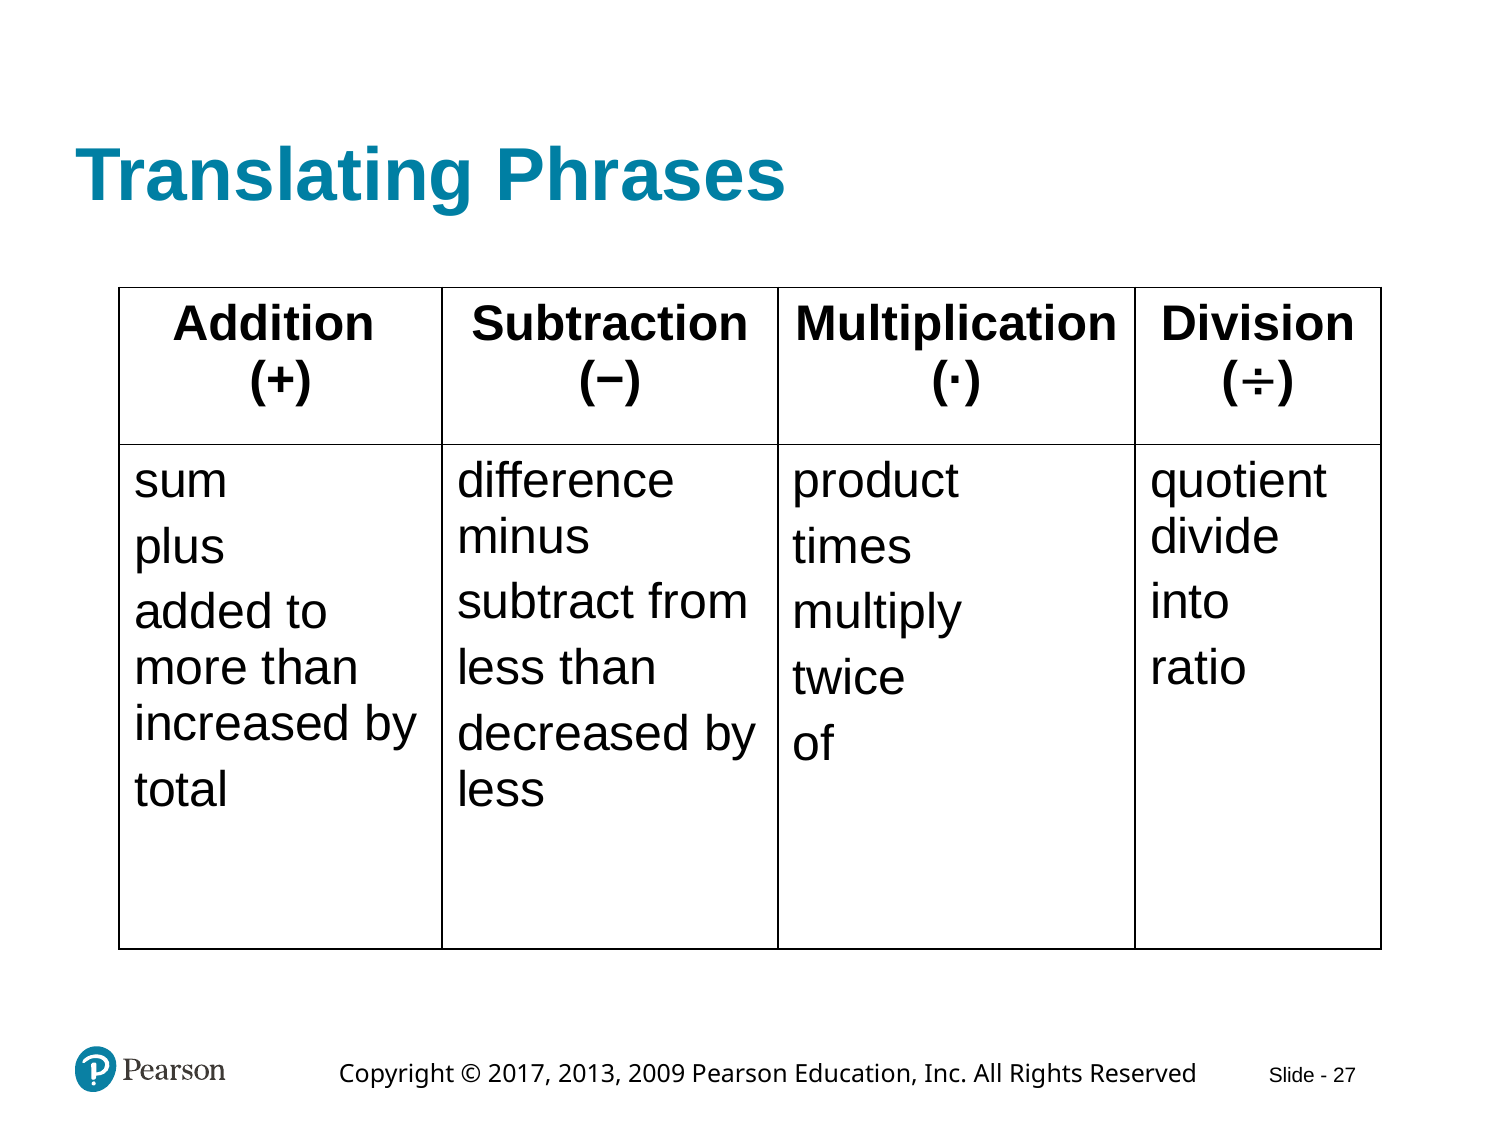

# Translating Phrases
| Addition (+) | Subtraction (−) | Multiplication (·) | Division () |
| --- | --- | --- | --- |
| sum plus added to more than increased by total | difference minus subtract from less than decreased by less | product times multiply twice of | quotient divide into ratio |